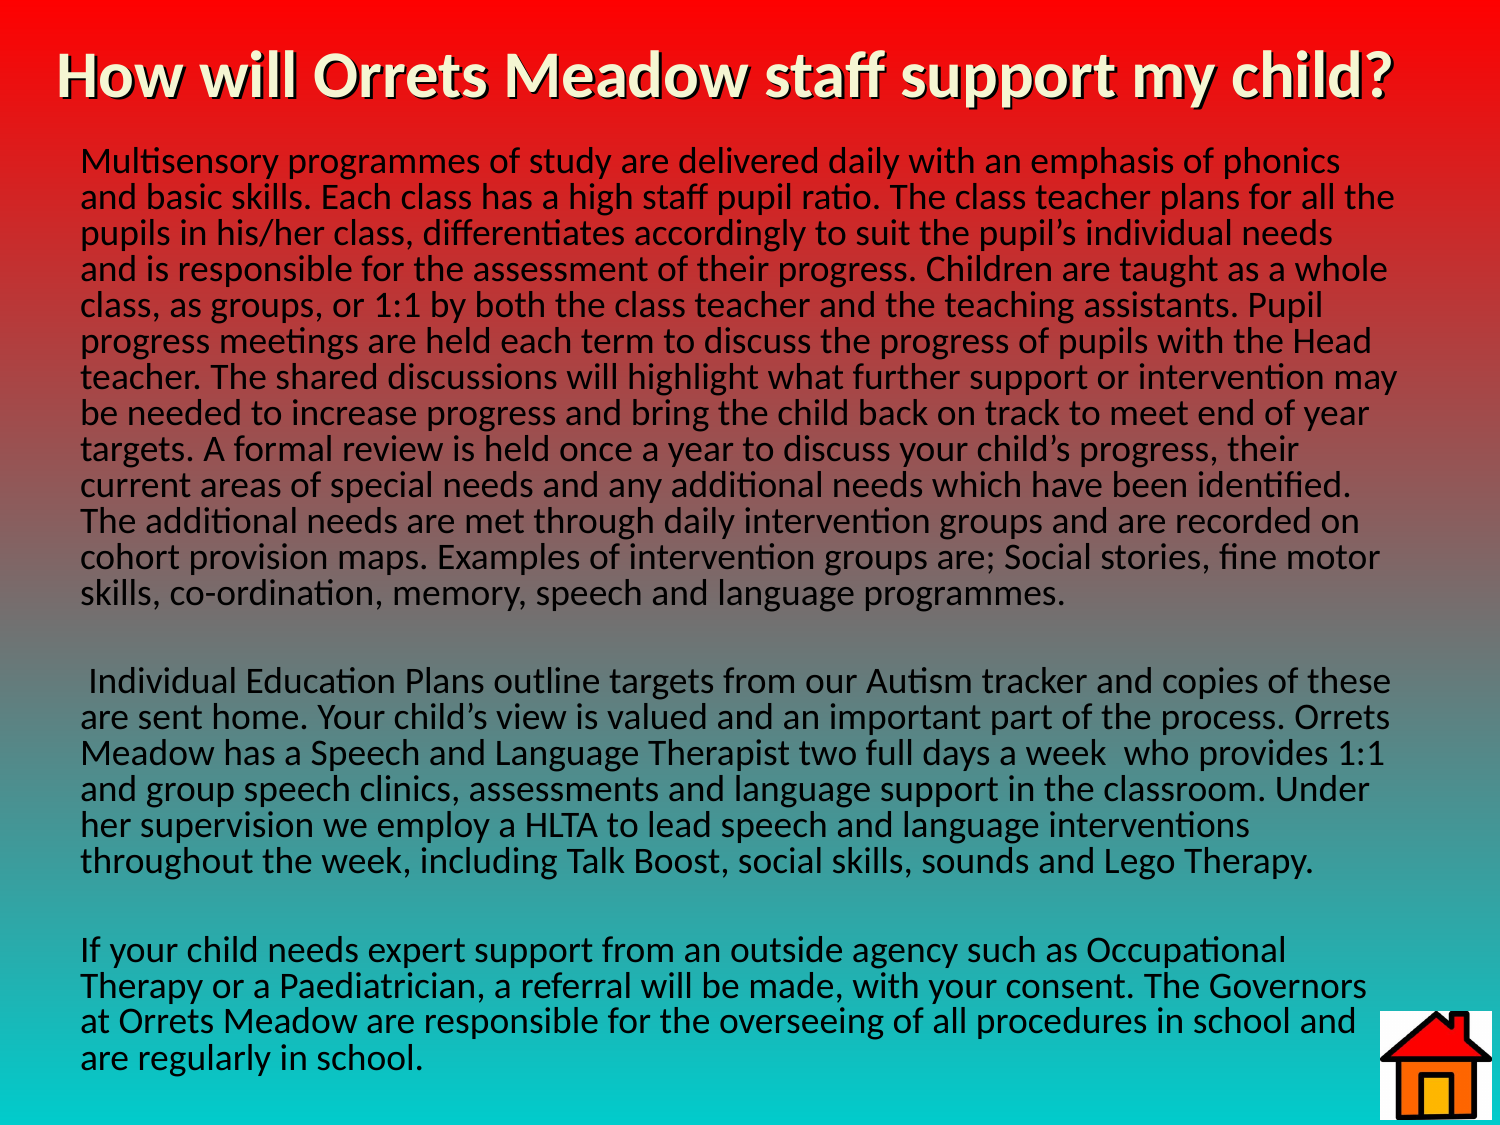

# How will Orrets Meadow staff support my child?
Multisensory programmes of study are delivered daily with an emphasis of phonics and basic skills. Each class has a high staff pupil ratio. The class teacher plans for all the pupils in his/her class, differentiates accordingly to suit the pupil’s individual needs and is responsible for the assessment of their progress. Children are taught as a whole class, as groups, or 1:1 by both the class teacher and the teaching assistants. Pupil progress meetings are held each term to discuss the progress of pupils with the Head teacher. The shared discussions will highlight what further support or intervention may be needed to increase progress and bring the child back on track to meet end of year targets. A formal review is held once a year to discuss your child’s progress, their current areas of special needs and any additional needs which have been identified. The additional needs are met through daily intervention groups and are recorded on cohort provision maps. Examples of intervention groups are; Social stories, fine motor skills, co-ordination, memory, speech and language programmes.
 Individual Education Plans outline targets from our Autism tracker and copies of these are sent home. Your child’s view is valued and an important part of the process. Orrets Meadow has a Speech and Language Therapist two full days a week who provides 1:1 and group speech clinics, assessments and language support in the classroom. Under her supervision we employ a HLTA to lead speech and language interventions throughout the week, including Talk Boost, social skills, sounds and Lego Therapy.
If your child needs expert support from an outside agency such as Occupational Therapy or a Paediatrician, a referral will be made, with your consent. The Governors at Orrets Meadow are responsible for the overseeing of all procedures in school and are regularly in school.